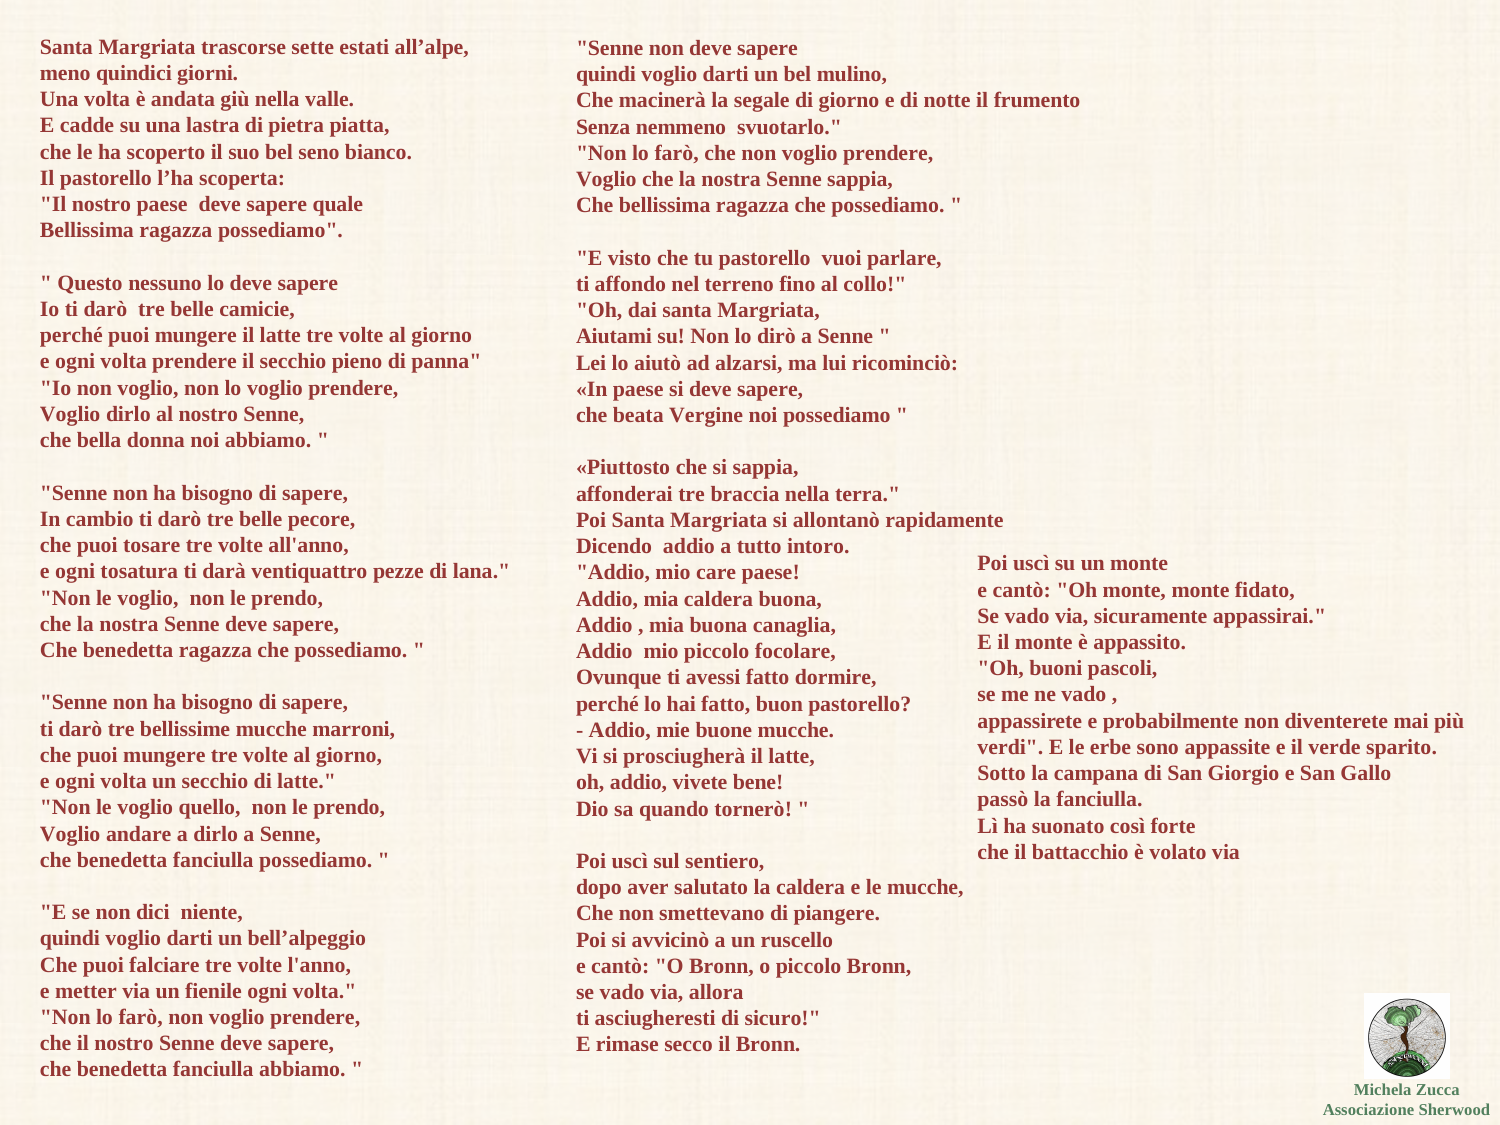

"Senne non deve sapere
quindi voglio darti un bel mulino,
Che macinerà la segale di giorno e di notte il frumento
Senza nemmeno svuotarlo."
"Non lo farò, che non voglio prendere,
Voglio che la nostra Senne sappia,
Che bellissima ragazza che possediamo. "
"E visto che tu pastorello vuoi parlare,
ti affondo nel terreno fino al collo!"
"Oh, dai santa Margriata,
Aiutami su! Non lo dirò a Senne "
Lei lo aiutò ad alzarsi, ma lui ricominciò:
«In paese si deve sapere,
che beata Vergine noi possediamo "
«Piuttosto che si sappia,
affonderai tre braccia nella terra."
Poi Santa Margriata si allontanò rapidamente
Dicendo addio a tutto intoro.
"Addio, mio care paese!
Addio, mia caldera buona,
Addio , mia buona canaglia,
Addio mio piccolo focolare,
Ovunque ti avessi fatto dormire,
perché lo hai fatto, buon pastorello?
- Addio, mie buone mucche.
Vi si prosciugherà il latte,
oh, addio, vivete bene!
Dio sa quando tornerò! "
Poi uscì sul sentiero,
dopo aver salutato la caldera e le mucche,
Che non smettevano di piangere.
Poi si avvicinò a un ruscello
e cantò: "O Bronn, o piccolo Bronn,
se vado via, allora
ti asciugheresti di sicuro!"
E rimase secco il Bronn.
Santa Margriata trascorse sette estati all’alpe,
meno quindici giorni.
Una volta è andata giù nella valle.
E cadde su una lastra di pietra piatta,
che le ha scoperto il suo bel seno bianco.
Il pastorello l’ha scoperta:
"Il nostro paese deve sapere quale
Bellissima ragazza possediamo".
" Questo nessuno lo deve sapere
Io ti darò tre belle camicie,
perché puoi mungere il latte tre volte al giorno
e ogni volta prendere il secchio pieno di panna"
"Io non voglio, non lo voglio prendere,
Voglio dirlo al nostro Senne,
che bella donna noi abbiamo. "
"Senne non ha bisogno di sapere,
In cambio ti darò tre belle pecore,
che puoi tosare tre volte all'anno,
e ogni tosatura ti darà ventiquattro pezze di lana."
"Non le voglio, non le prendo,
che la nostra Senne deve sapere,
Che benedetta ragazza che possediamo. "
"Senne non ha bisogno di sapere,
ti darò tre bellissime mucche marroni,
che puoi mungere tre volte al giorno,
e ogni volta un secchio di latte."
"Non le voglio quello, non le prendo,
Voglio andare a dirlo a Senne,
che benedetta fanciulla possediamo. "
"E se non dici niente,
quindi voglio darti un bell’alpeggio
Che puoi falciare tre volte l'anno,
e metter via un fienile ogni volta."
"Non lo farò, non voglio prendere,
che il nostro Senne deve sapere,
che benedetta fanciulla abbiamo. "
Poi uscì su un monte
e cantò: "Oh monte, monte fidato,
Se vado via, sicuramente appassirai."
E il monte è appassito.
"Oh, buoni pascoli,
se me ne vado ,
appassirete e probabilmente non diventerete mai più verdi". E le erbe sono appassite e il verde sparito.
Sotto la campana di San Giorgio e San Gallo
passò la fanciulla.
Lì ha suonato così forte
che il battacchio è volato via
Michela Zucca
Associazione Sherwood